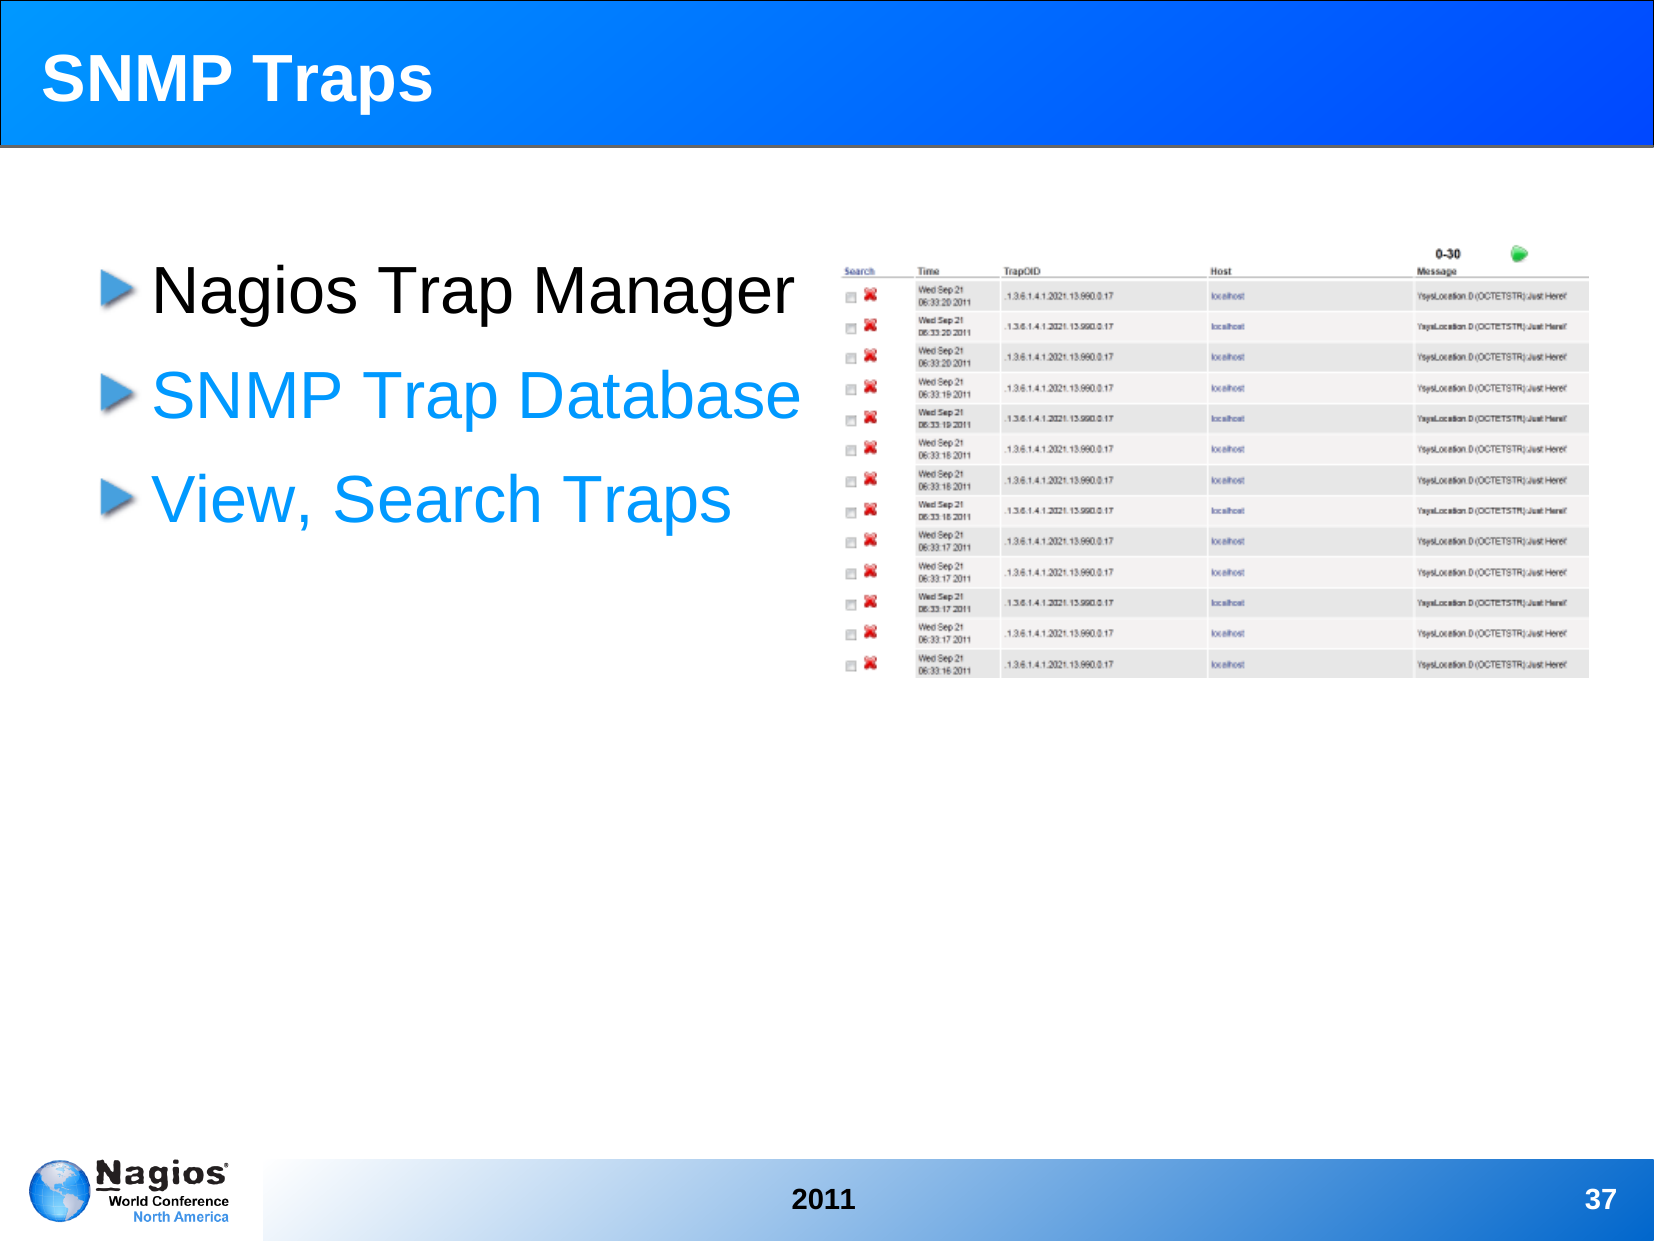

# SNMP Traps
Nagios Trap Manager
SNMP Trap Database
View, Search Traps
2011
37